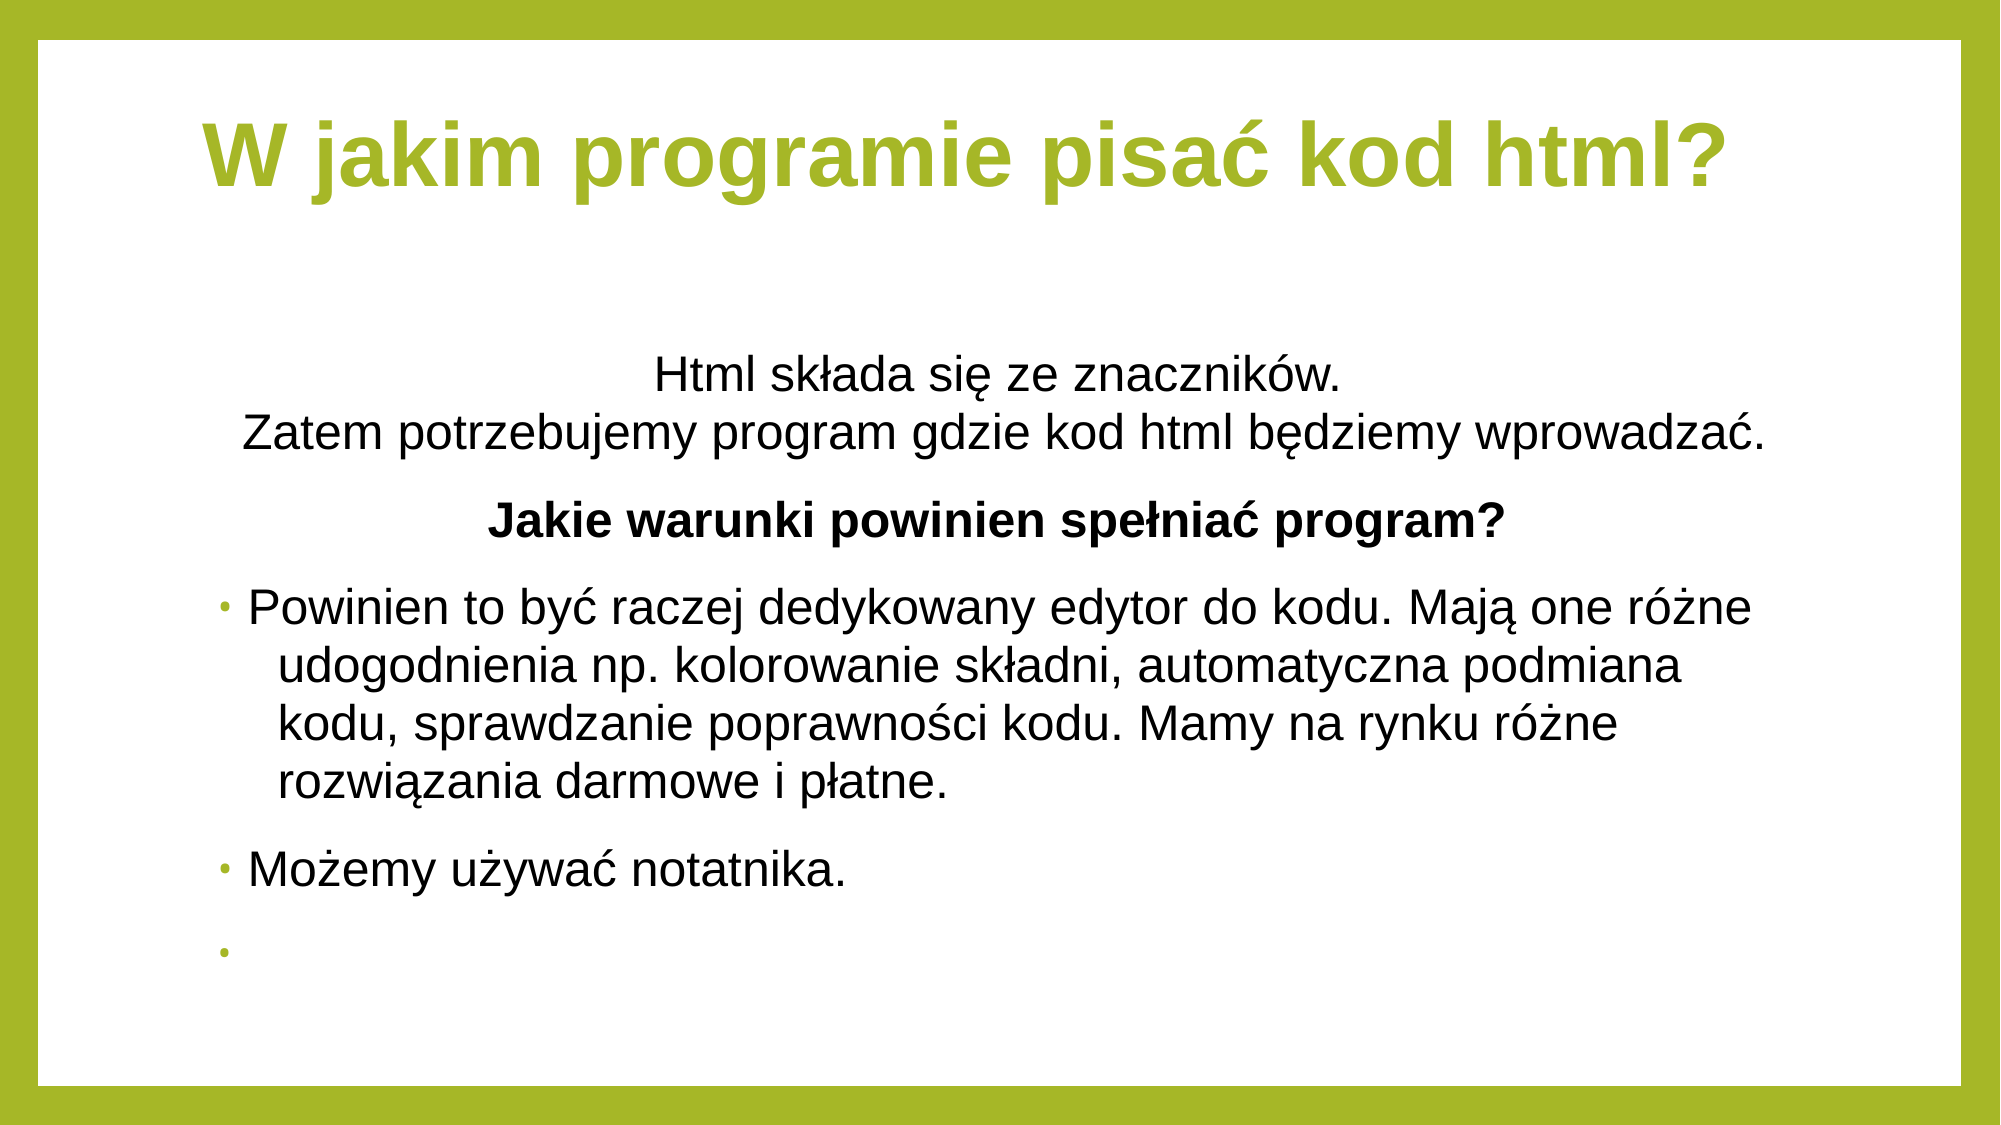

# W jakim programie pisać kod html?
Html składa się ze znaczników.
Zatem potrzebujemy program gdzie kod html będziemy wprowadzać.
Jakie warunki powinien spełniać program?
Powinien to być raczej dedykowany edytor do kodu. Mają one różne udogodnienia np. kolorowanie składni, automatyczna podmiana kodu, sprawdzanie poprawności kodu. Mamy na rynku różne rozwiązania darmowe i płatne.
Możemy używać notatnika.